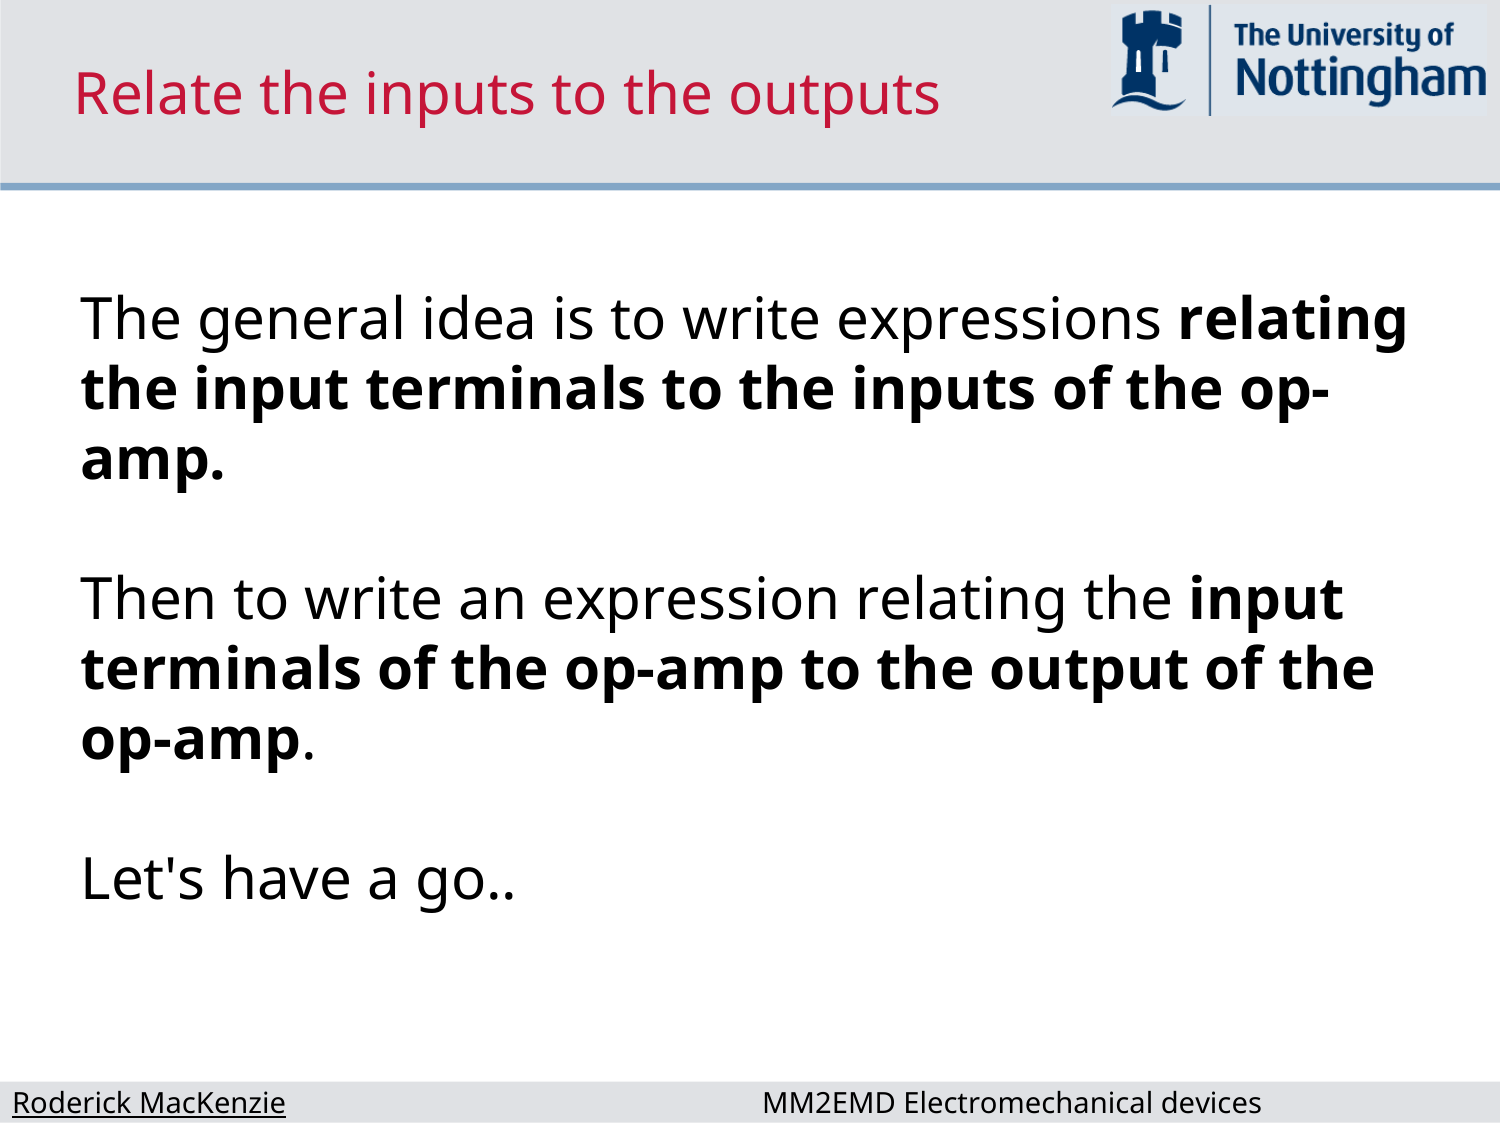

# Relate the inputs to the outputs
The general idea is to write expressions relating the input terminals to the inputs of the op-amp.
Then to write an expression relating the input terminals of the op-amp to the output of the op-amp.
Let's have a go..